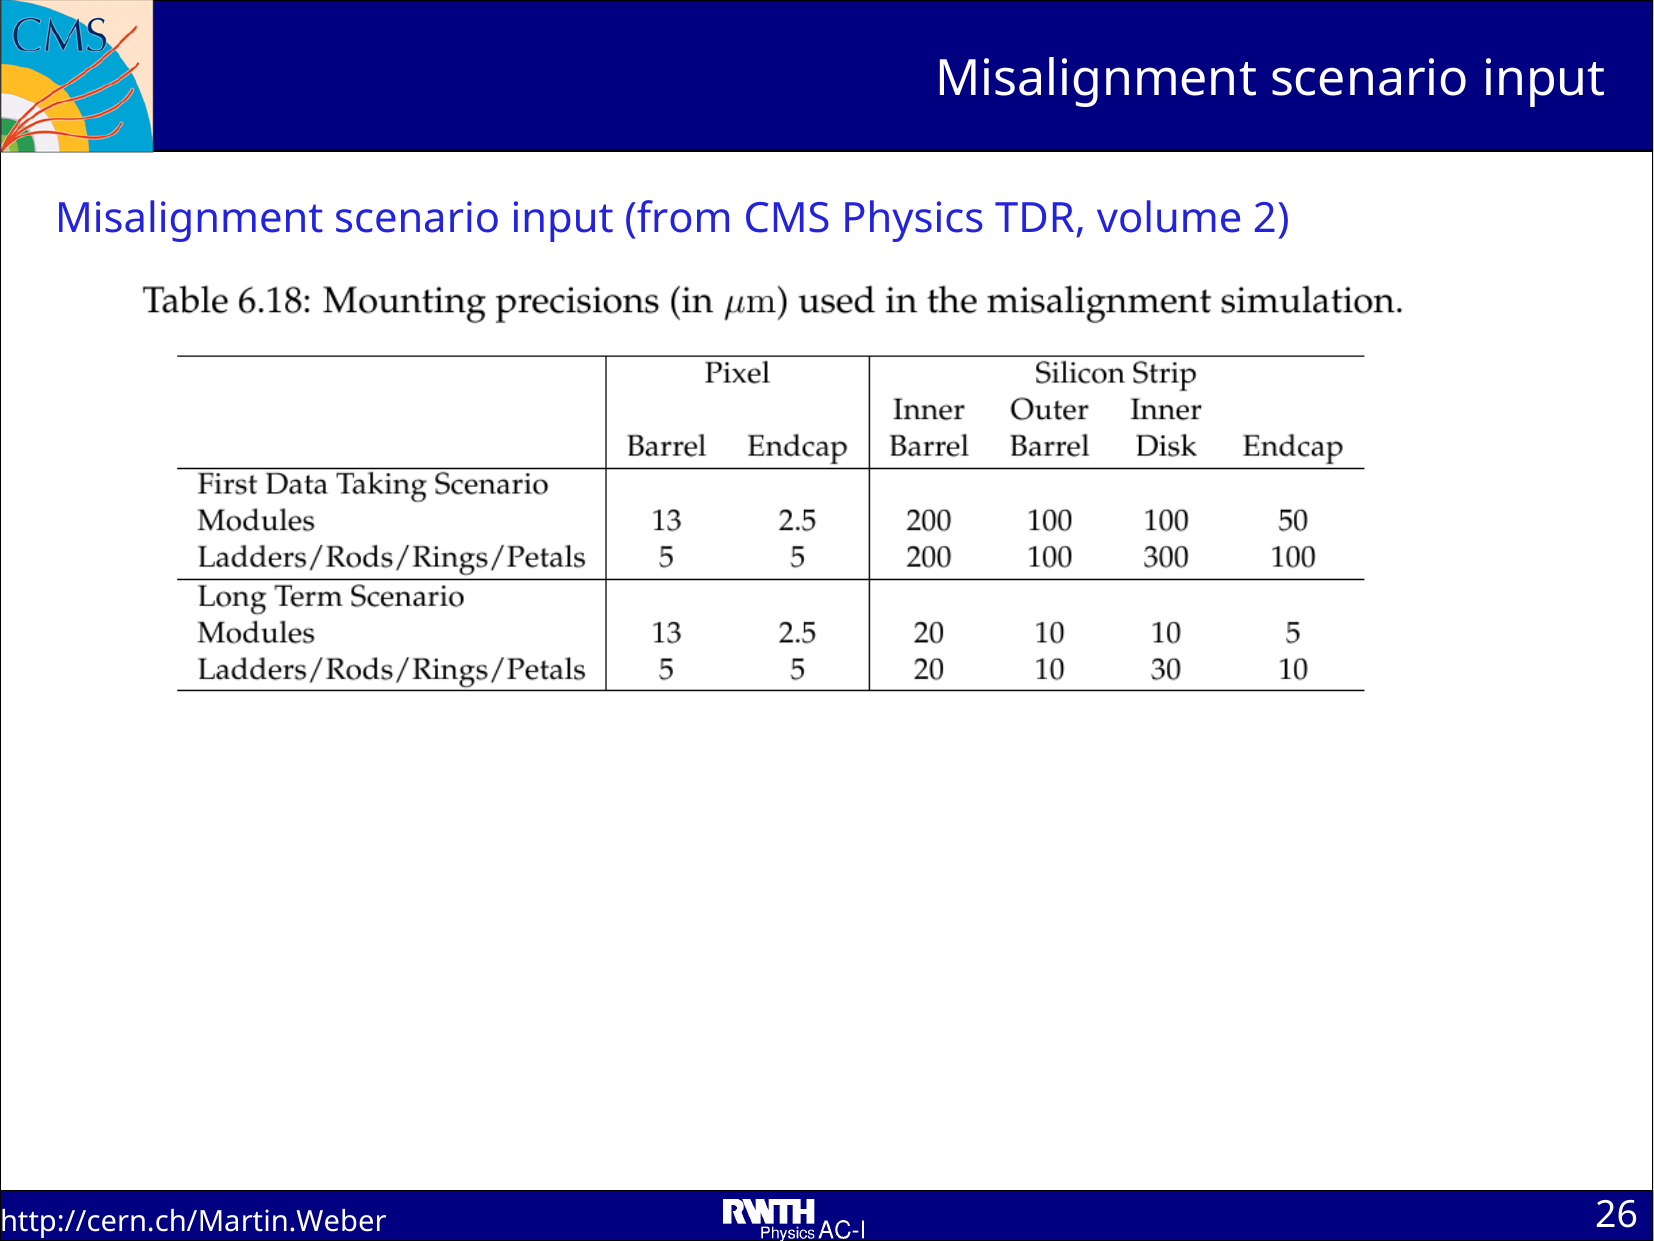

# Misalignment scenario input
Misalignment scenario input (from CMS Physics TDR, volume 2)